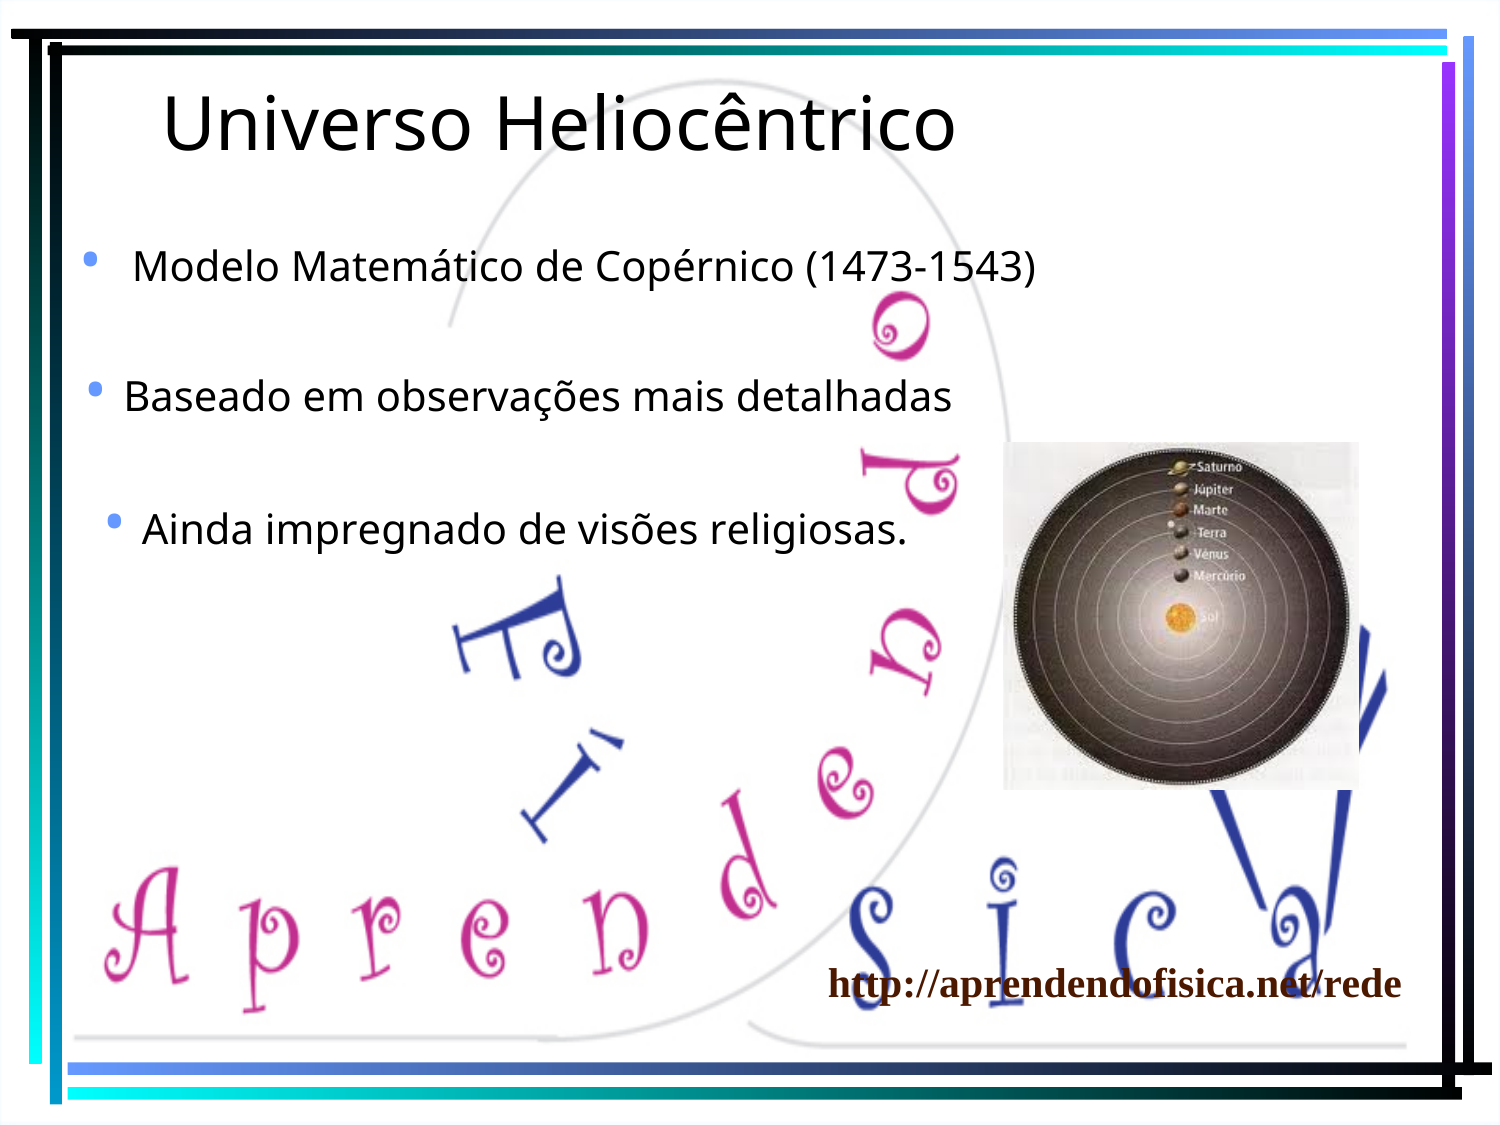

# Universo Heliocêntrico
 Modelo Matemático de Copérnico (1473-1543)
 Baseado em observações mais detalhadas
 Ainda impregnado de visões religiosas.
 http://aprendendofisica.net/rede